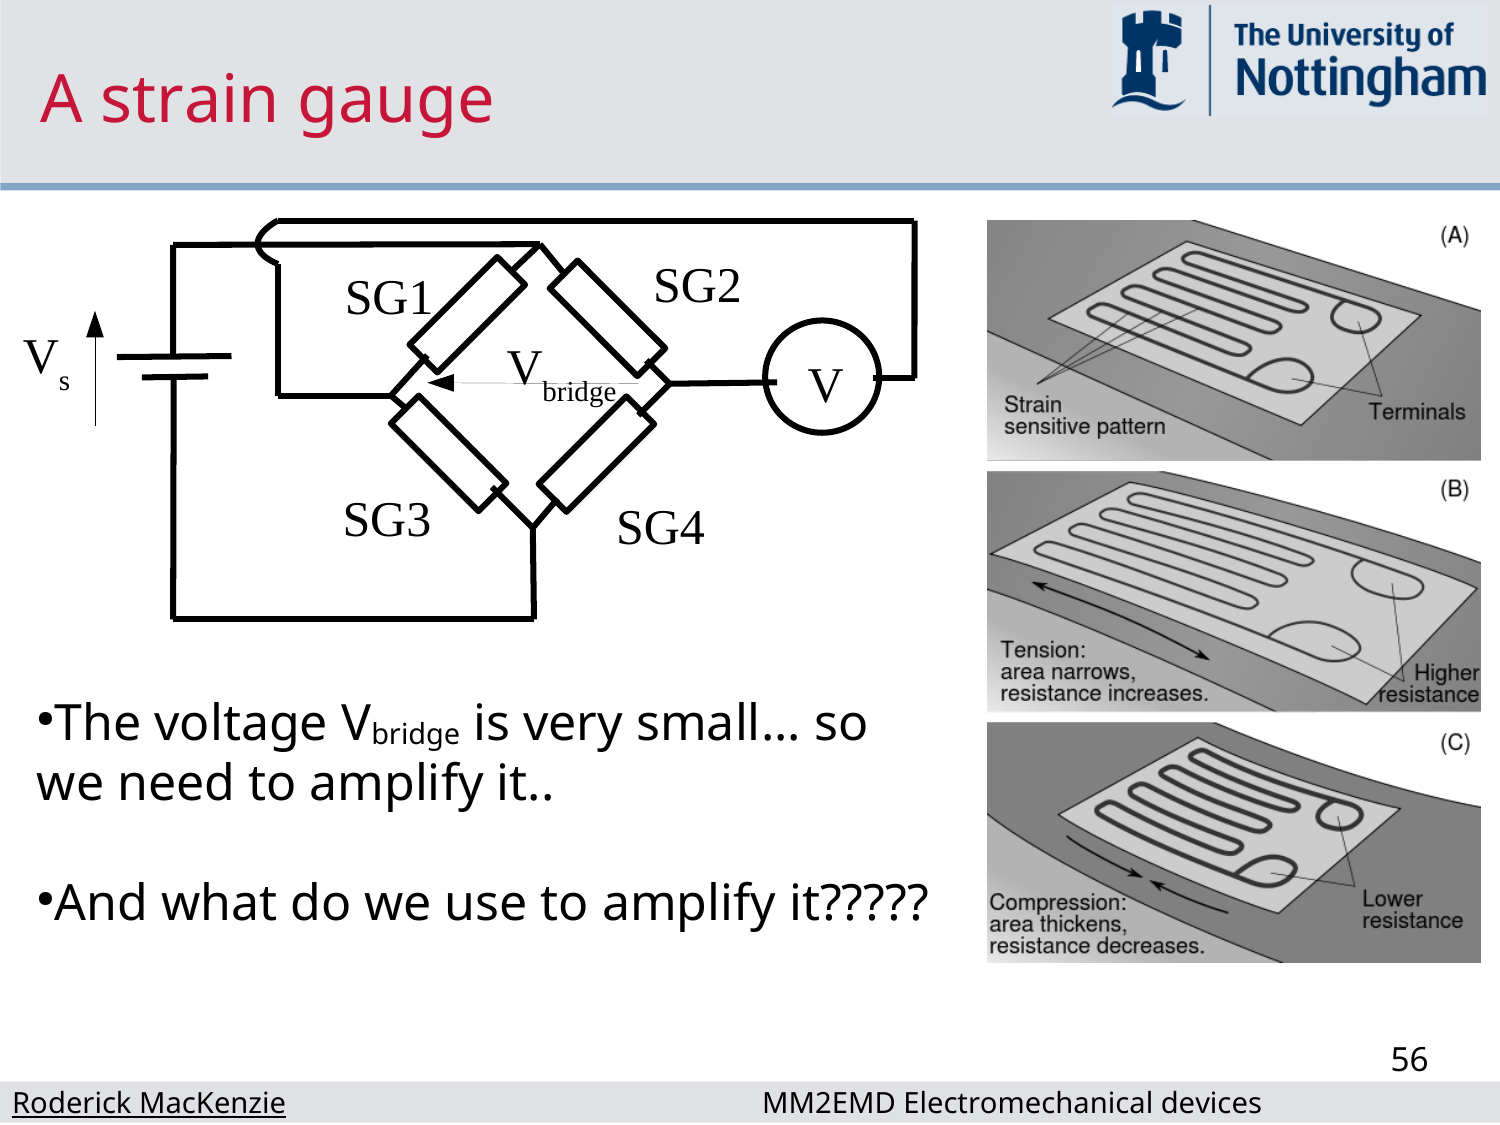

# A strain gauge
SG2
SG1
Vs
Vbridge
V
SG3
SG4
The voltage Vbridge is very small... so we need to amplify it..
And what do we use to amplify it?????